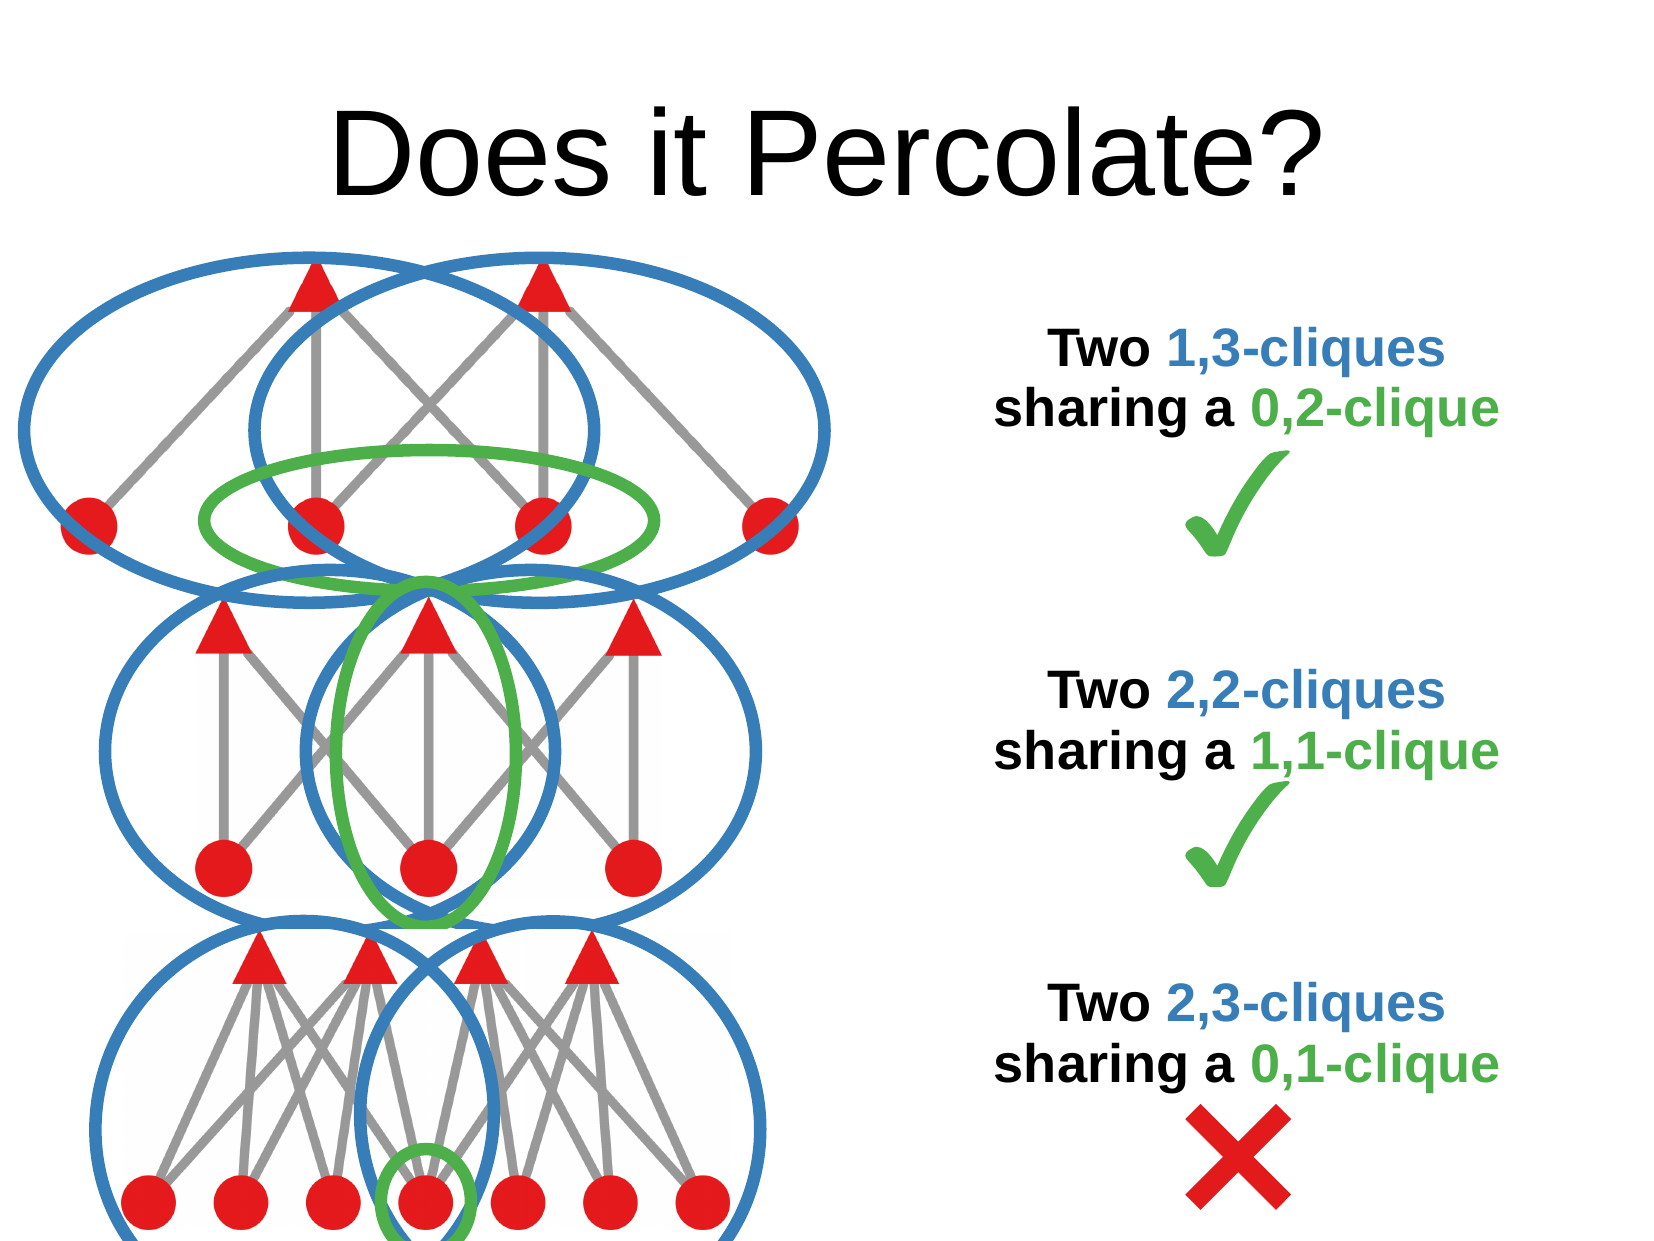

# Does it Percolate?
Two 1,3-cliques sharing a 0,2-clique
Two 2,2-cliques sharing a 1,1-clique
Two 2,3-cliques sharing a 0,1-clique